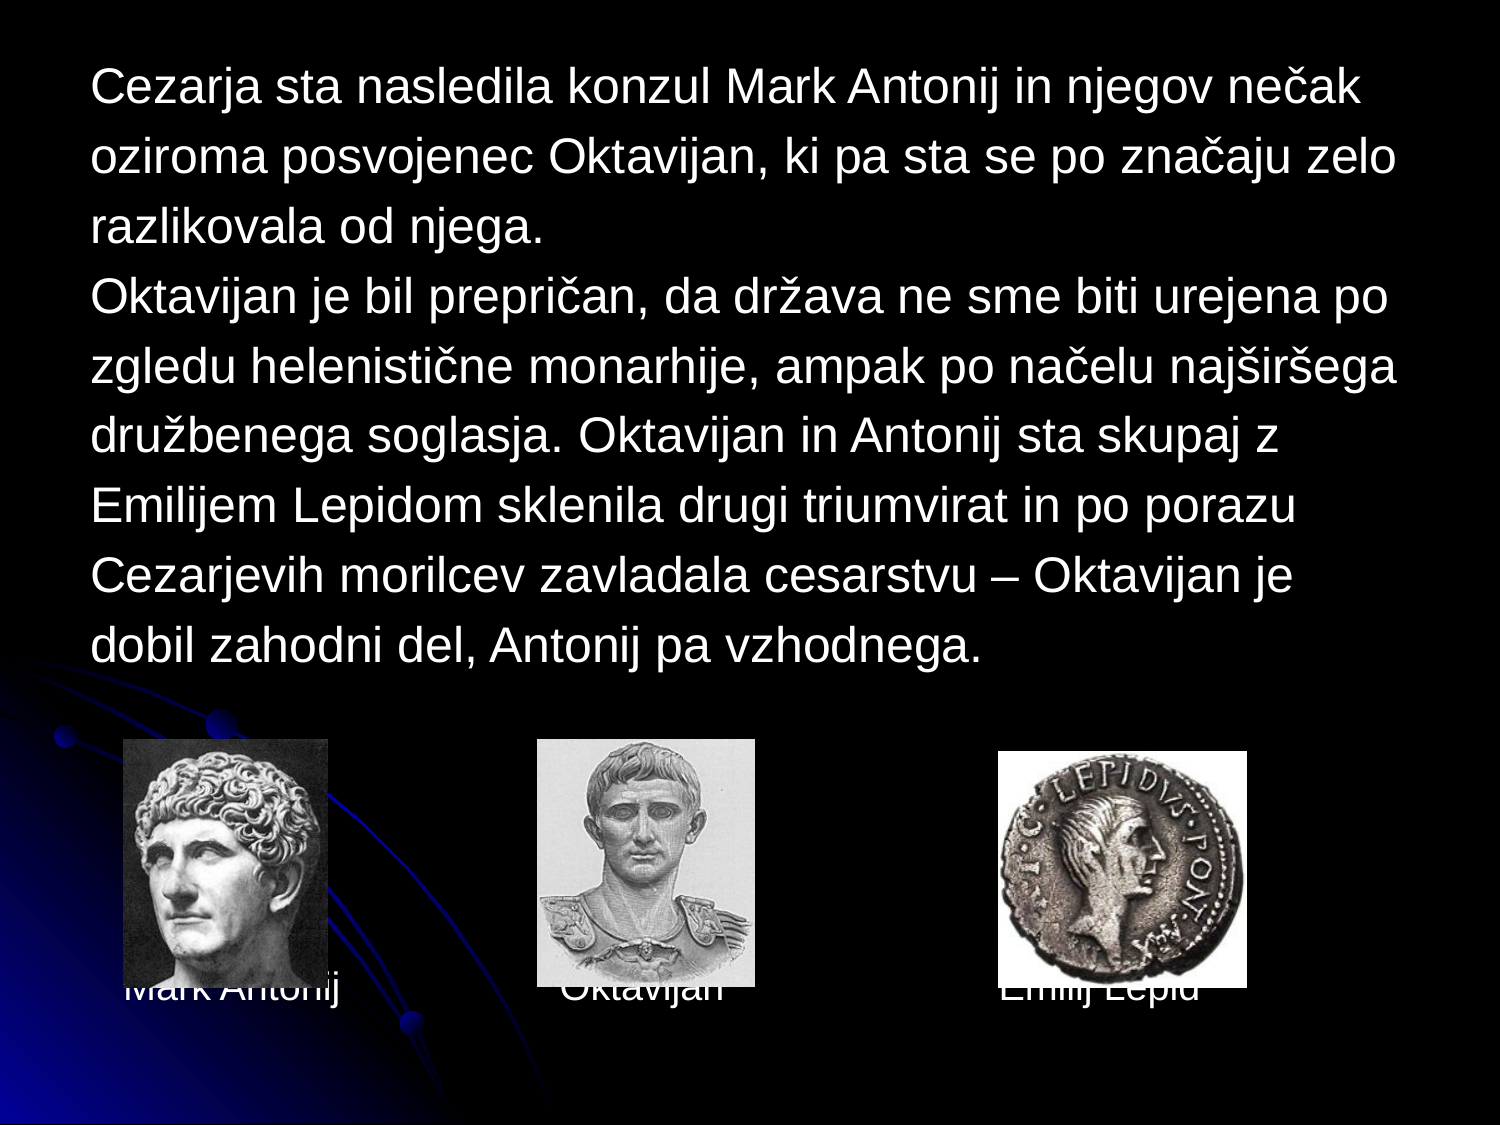

# Cezarja sta nasledila konzul Mark Antonij in njegov nečak
oziroma posvojenec Oktavijan, ki pa sta se po značaju zelo
razlikovala od njega.
Oktavijan je bil prepričan, da država ne sme biti urejena po
zgledu helenistične monarhije, ampak po načelu najširšega
družbenega soglasja. Oktavijan in Antonij sta skupaj z
Emilijem Lepidom sklenila drugi triumvirat in po porazu
Cezarjevih morilcev zavladala cesarstvu – Oktavijan je
dobil zahodni del, Antonij pa vzhodnega.
 Mark Antonij Oktavijan Emilij Lepid